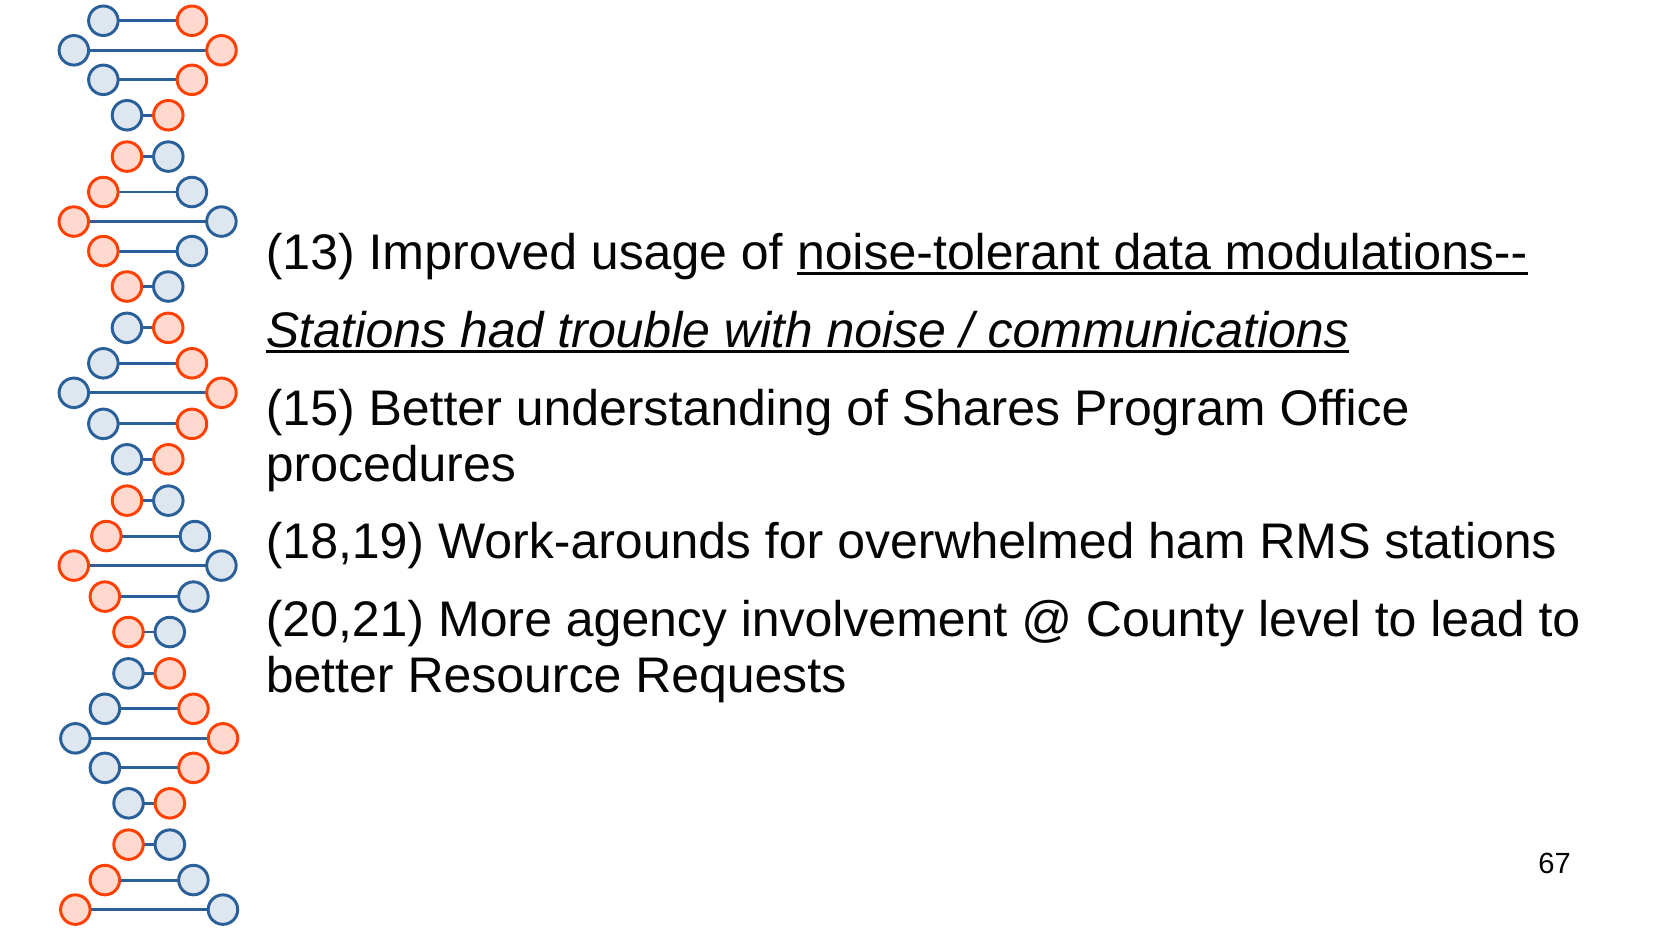

#
(13) Improved usage of noise-tolerant data modulations--
Stations had trouble with noise / communications
(15) Better understanding of Shares Program Office procedures
(18,19) Work-arounds for overwhelmed ham RMS stations
(20,21) More agency involvement @ County level to lead to better Resource Requests
67